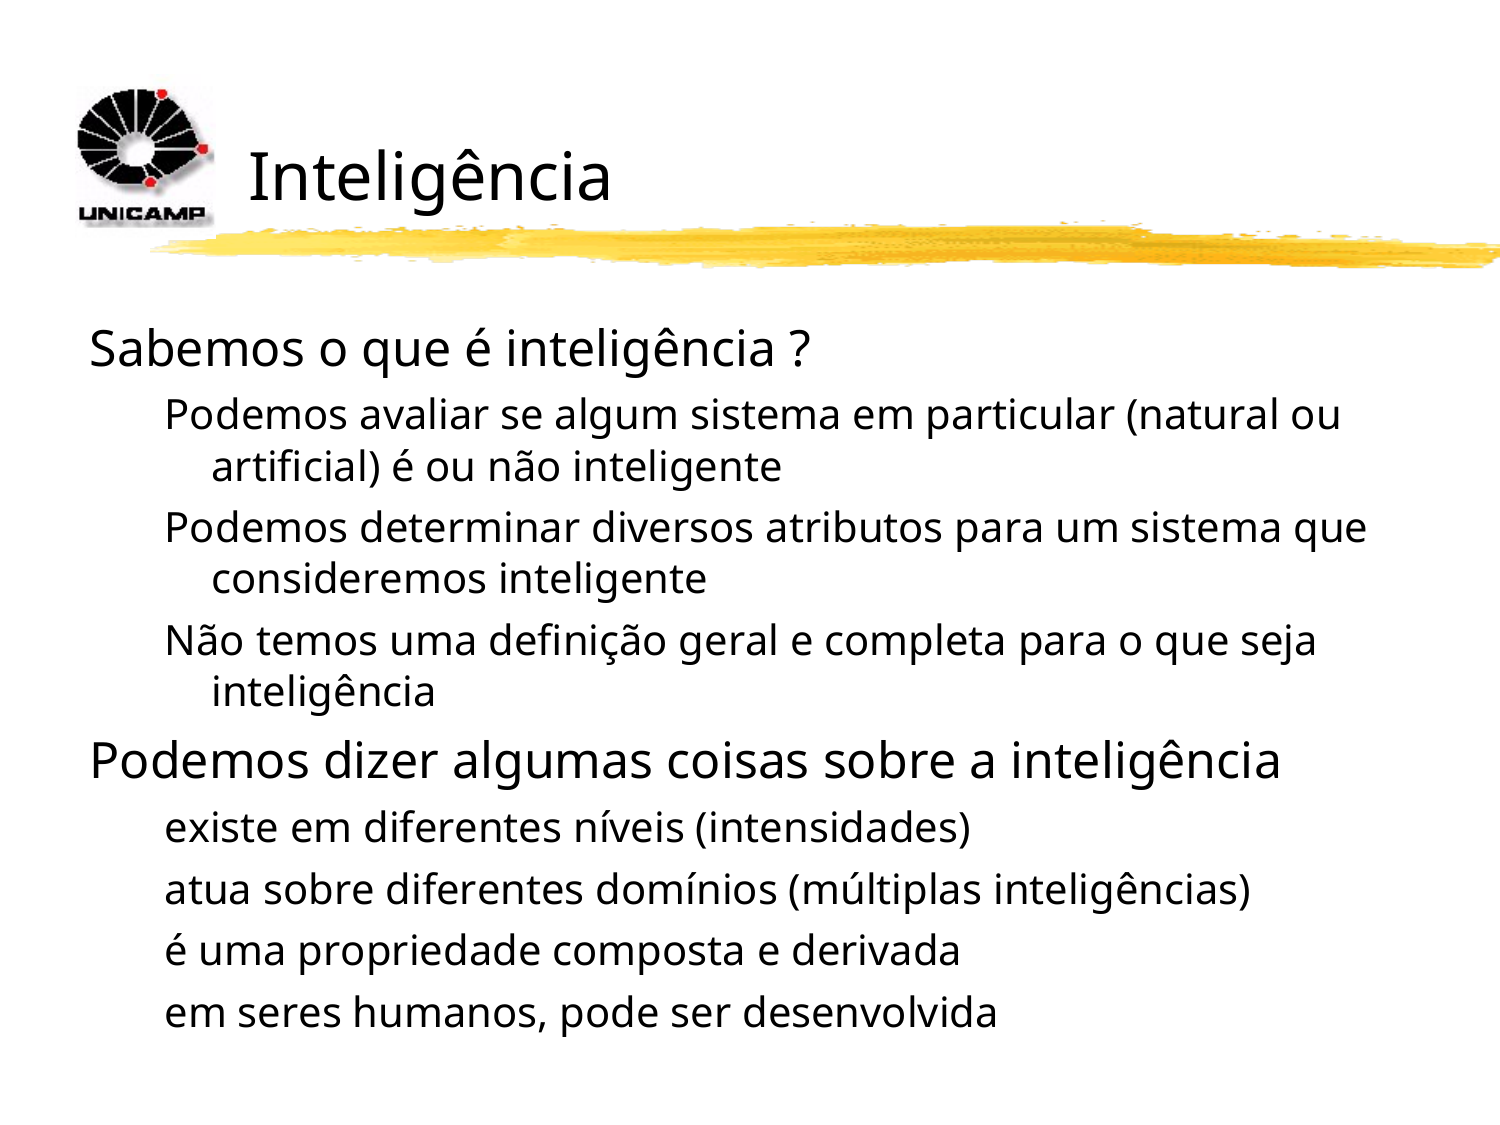

# Inteligência
Sabemos o que é inteligência ?
Podemos avaliar se algum sistema em particular (natural ou artificial) é ou não inteligente
Podemos determinar diversos atributos para um sistema que consideremos inteligente
Não temos uma definição geral e completa para o que seja inteligência
Podemos dizer algumas coisas sobre a inteligência
existe em diferentes níveis (intensidades)
atua sobre diferentes domínios (múltiplas inteligências)
é uma propriedade composta e derivada
em seres humanos, pode ser desenvolvida